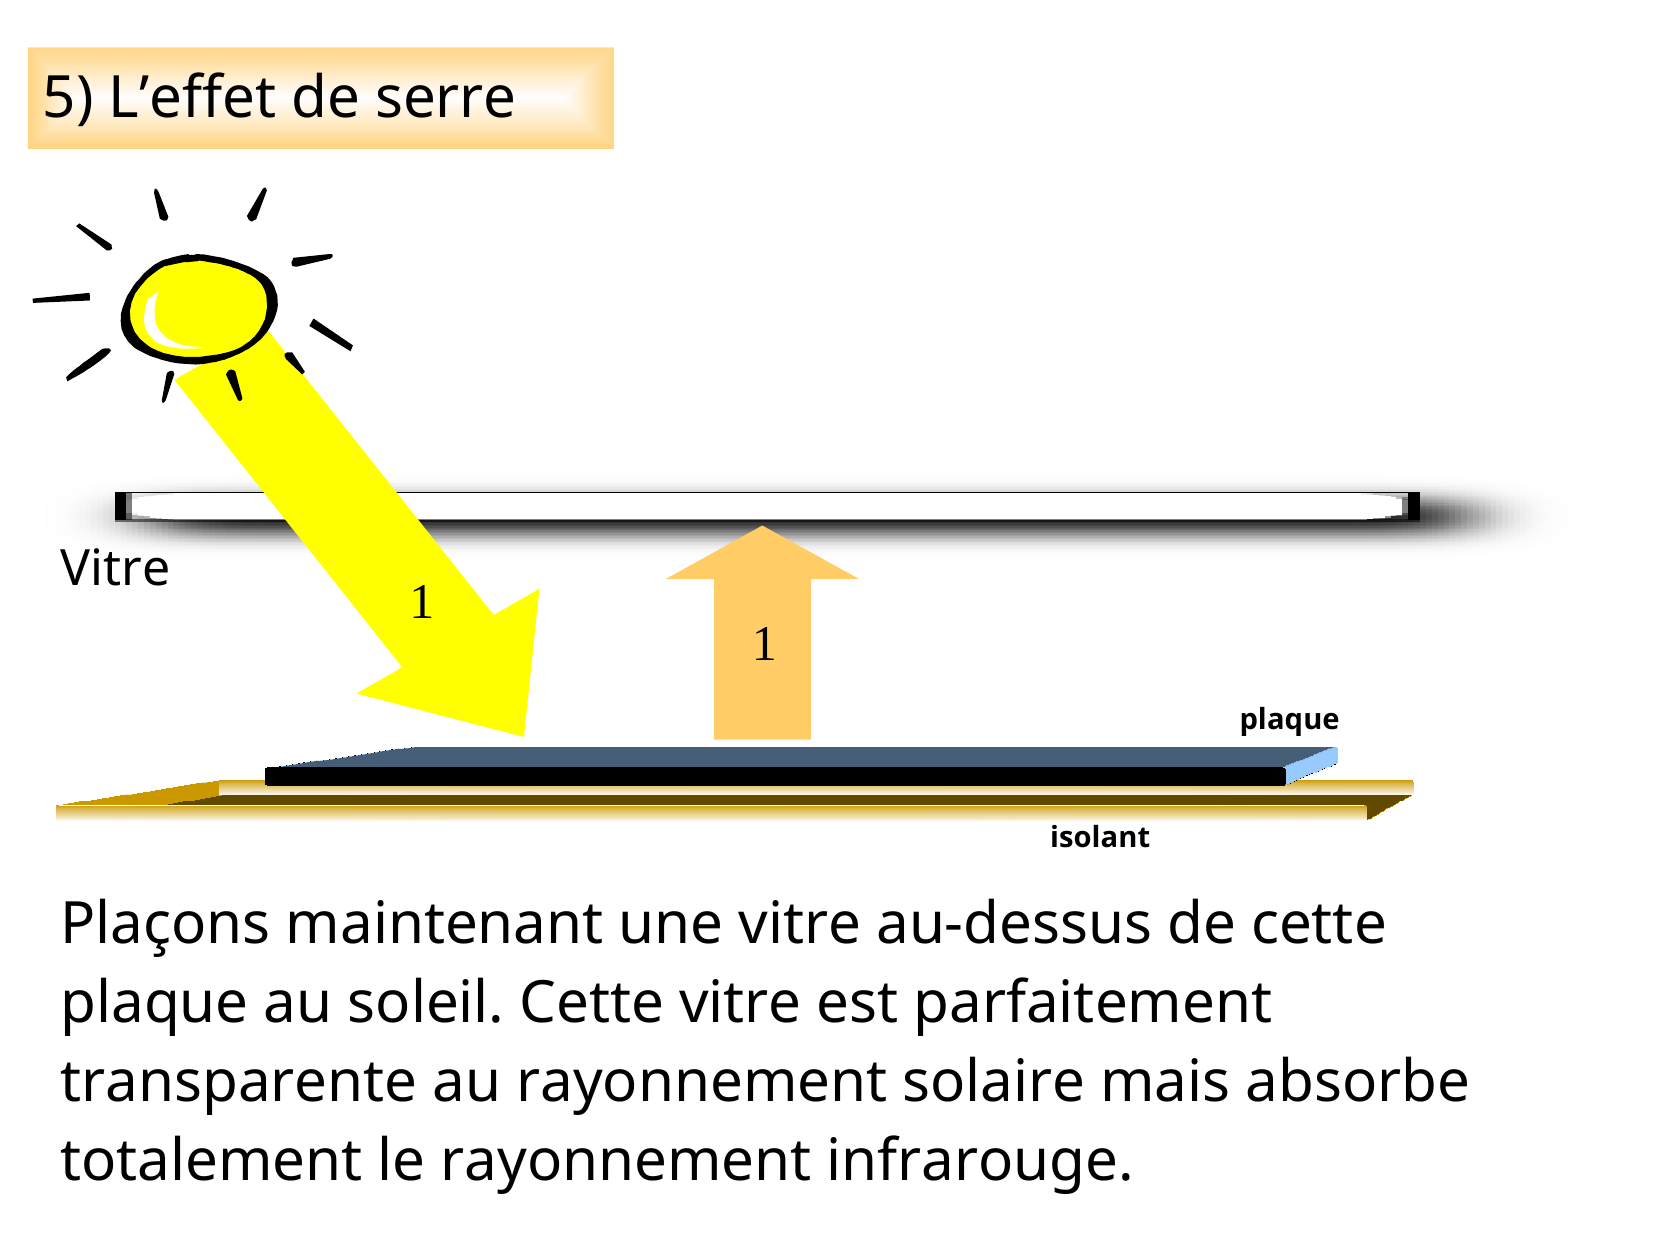

5) L’effet de serre
Vitre
1
1
plaque
isolant
Plaçons maintenant une vitre au-dessus de cette plaque au soleil. Cette vitre est parfaitement transparente au rayonnement solaire mais absorbe totalement le rayonnement infrarouge.